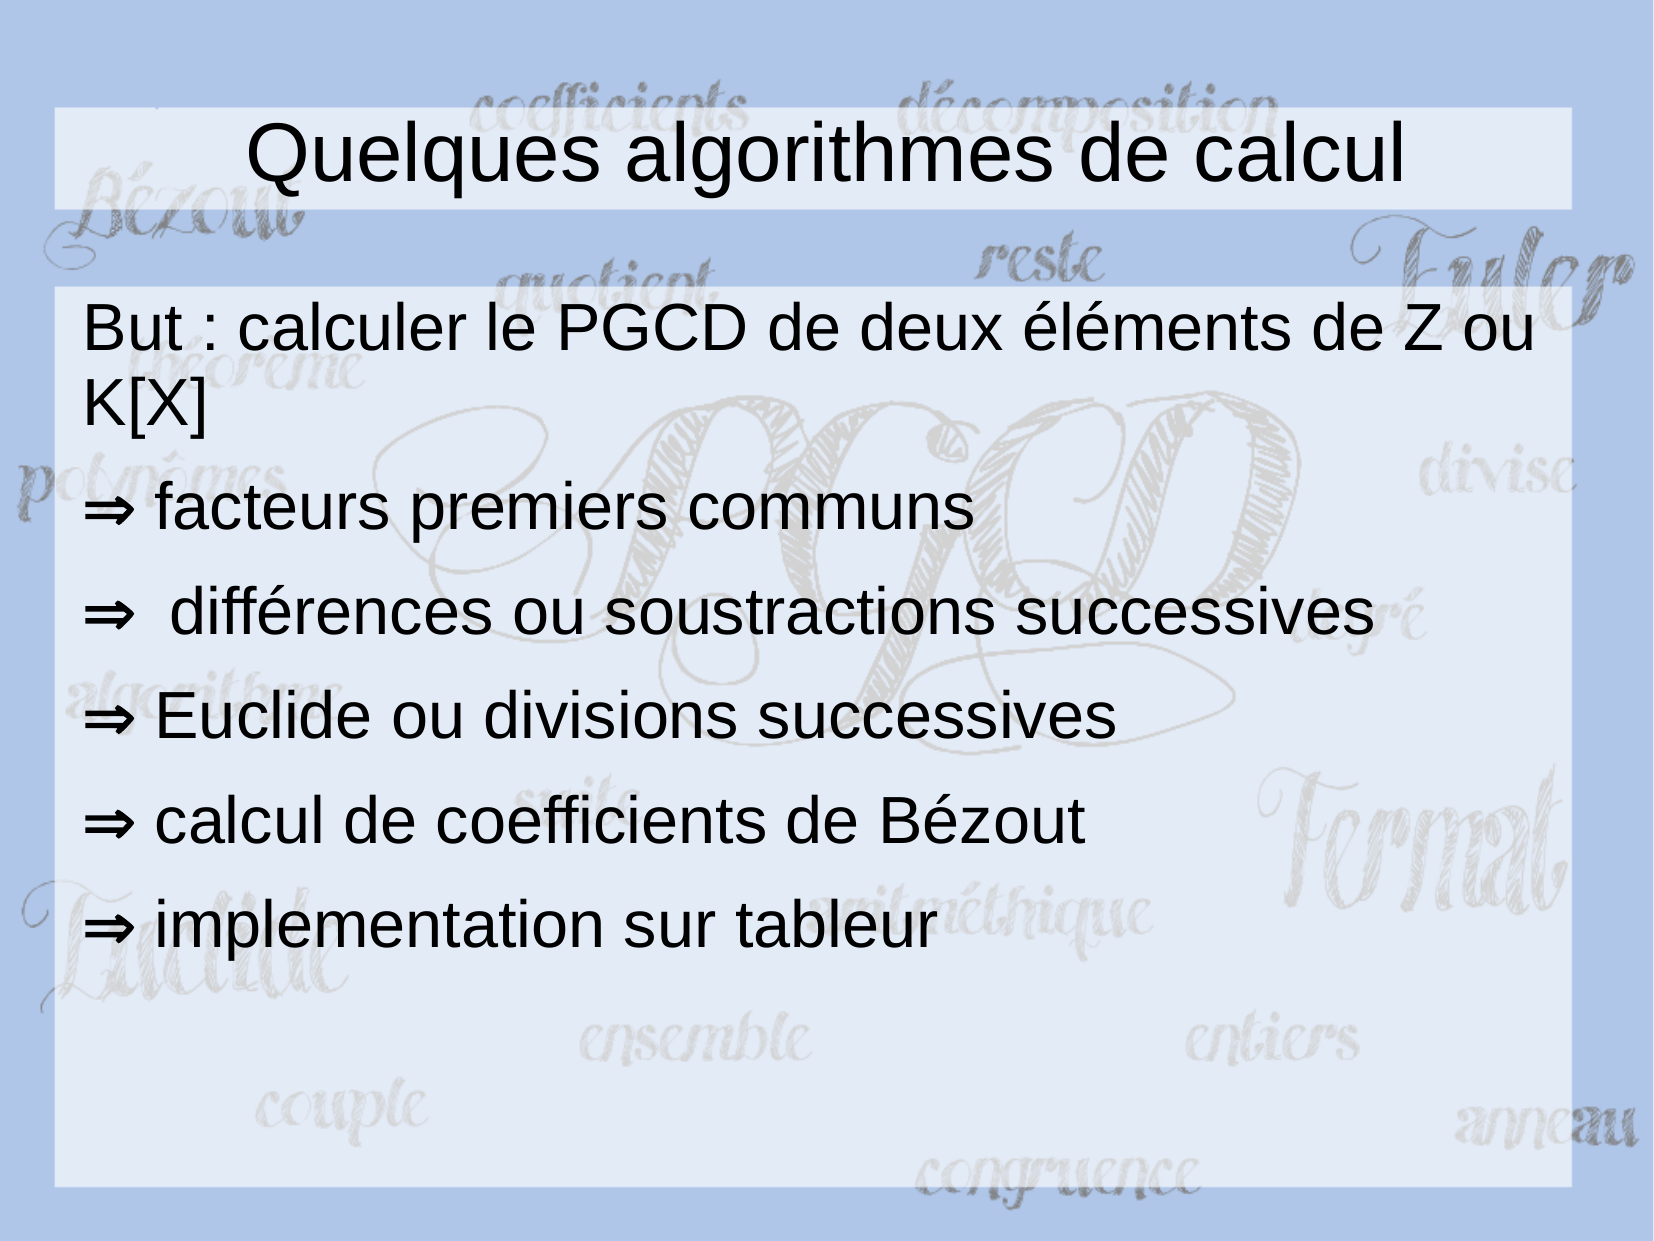

# Quelques algorithmes de calcul
But : calculer le PGCD de deux éléments de Z ou K[X]
Þ facteurs premiers communs
Þ différences ou soustractions successives
Þ Euclide ou divisions successives
Þ calcul de coefficients de Bézout
Þ implementation sur tableur